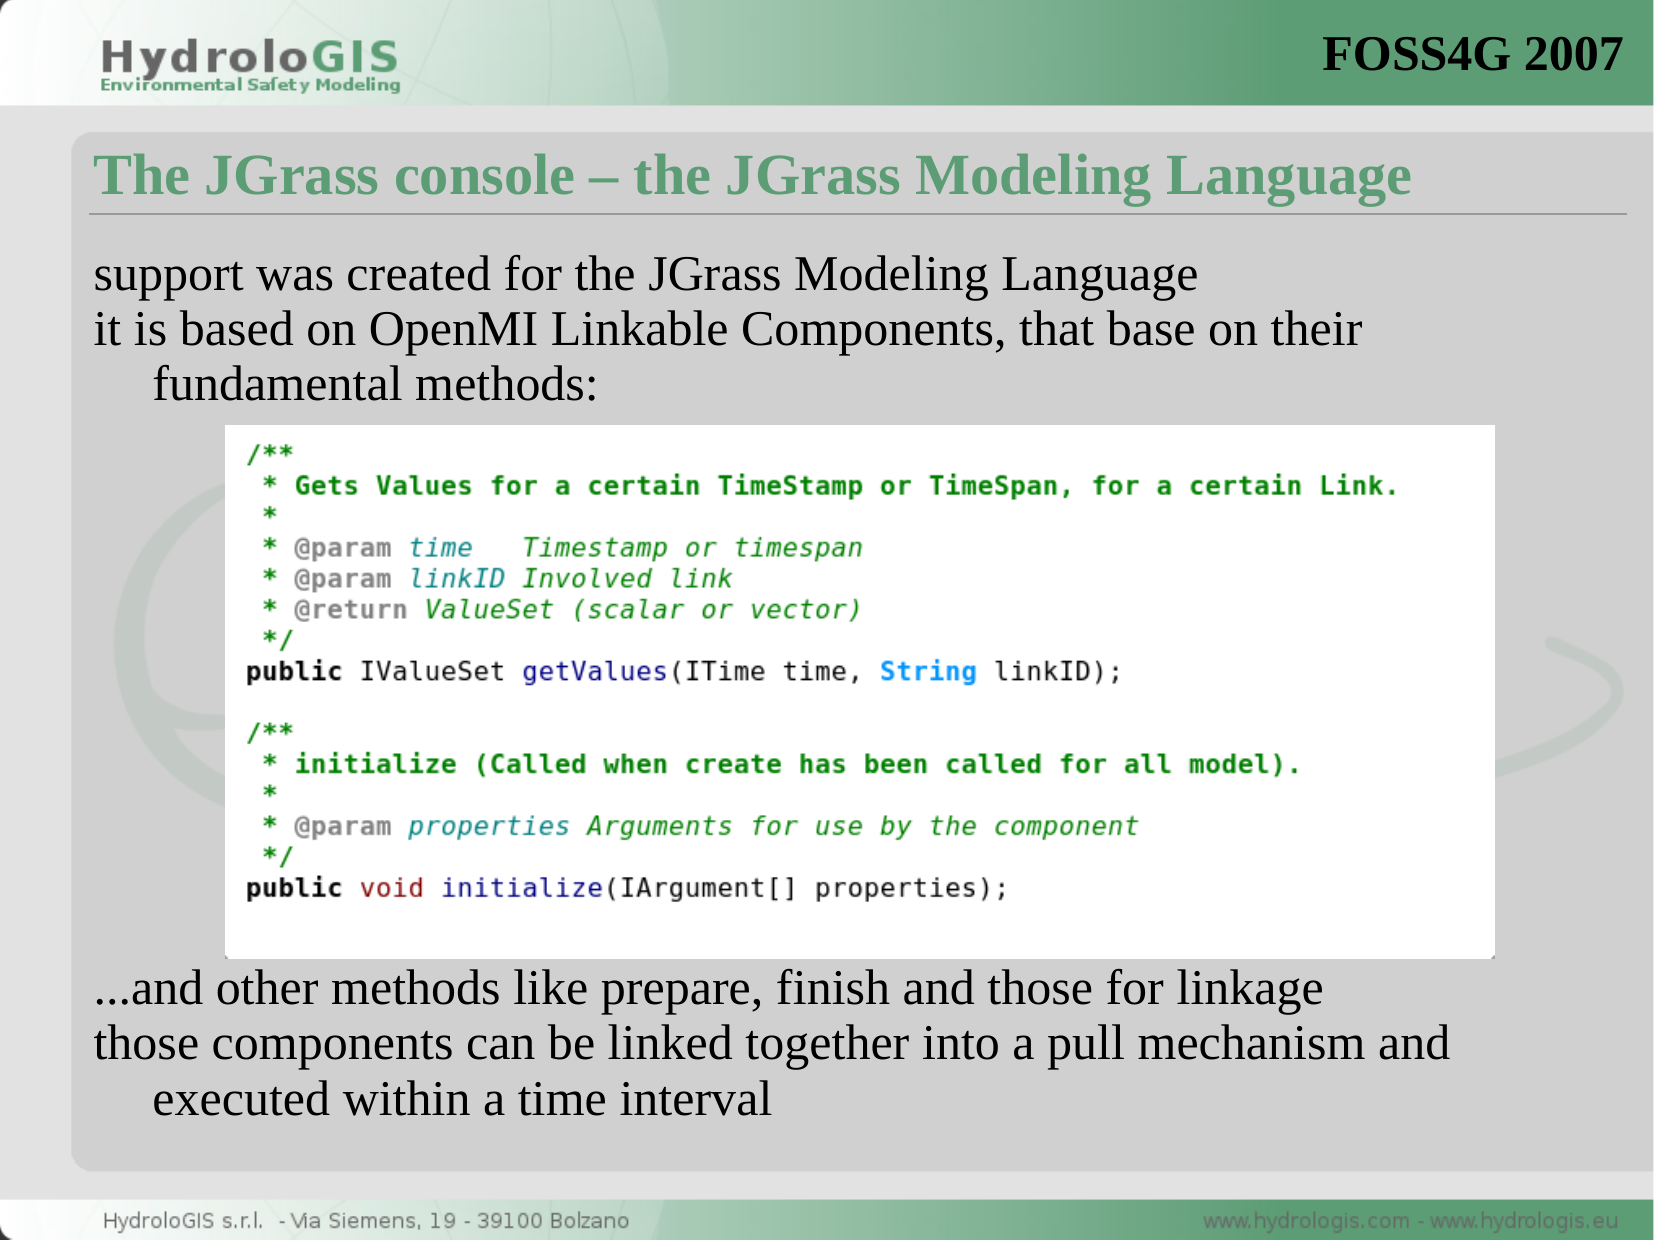

# The JGrass console – the JGrass Modeling Language
support was created for the JGrass Modeling Language
it is based on OpenMI Linkable Components, that base on their fundamental methods:
...and other methods like prepare, finish and those for linkage
those components can be linked together into a pull mechanism and executed within a time interval